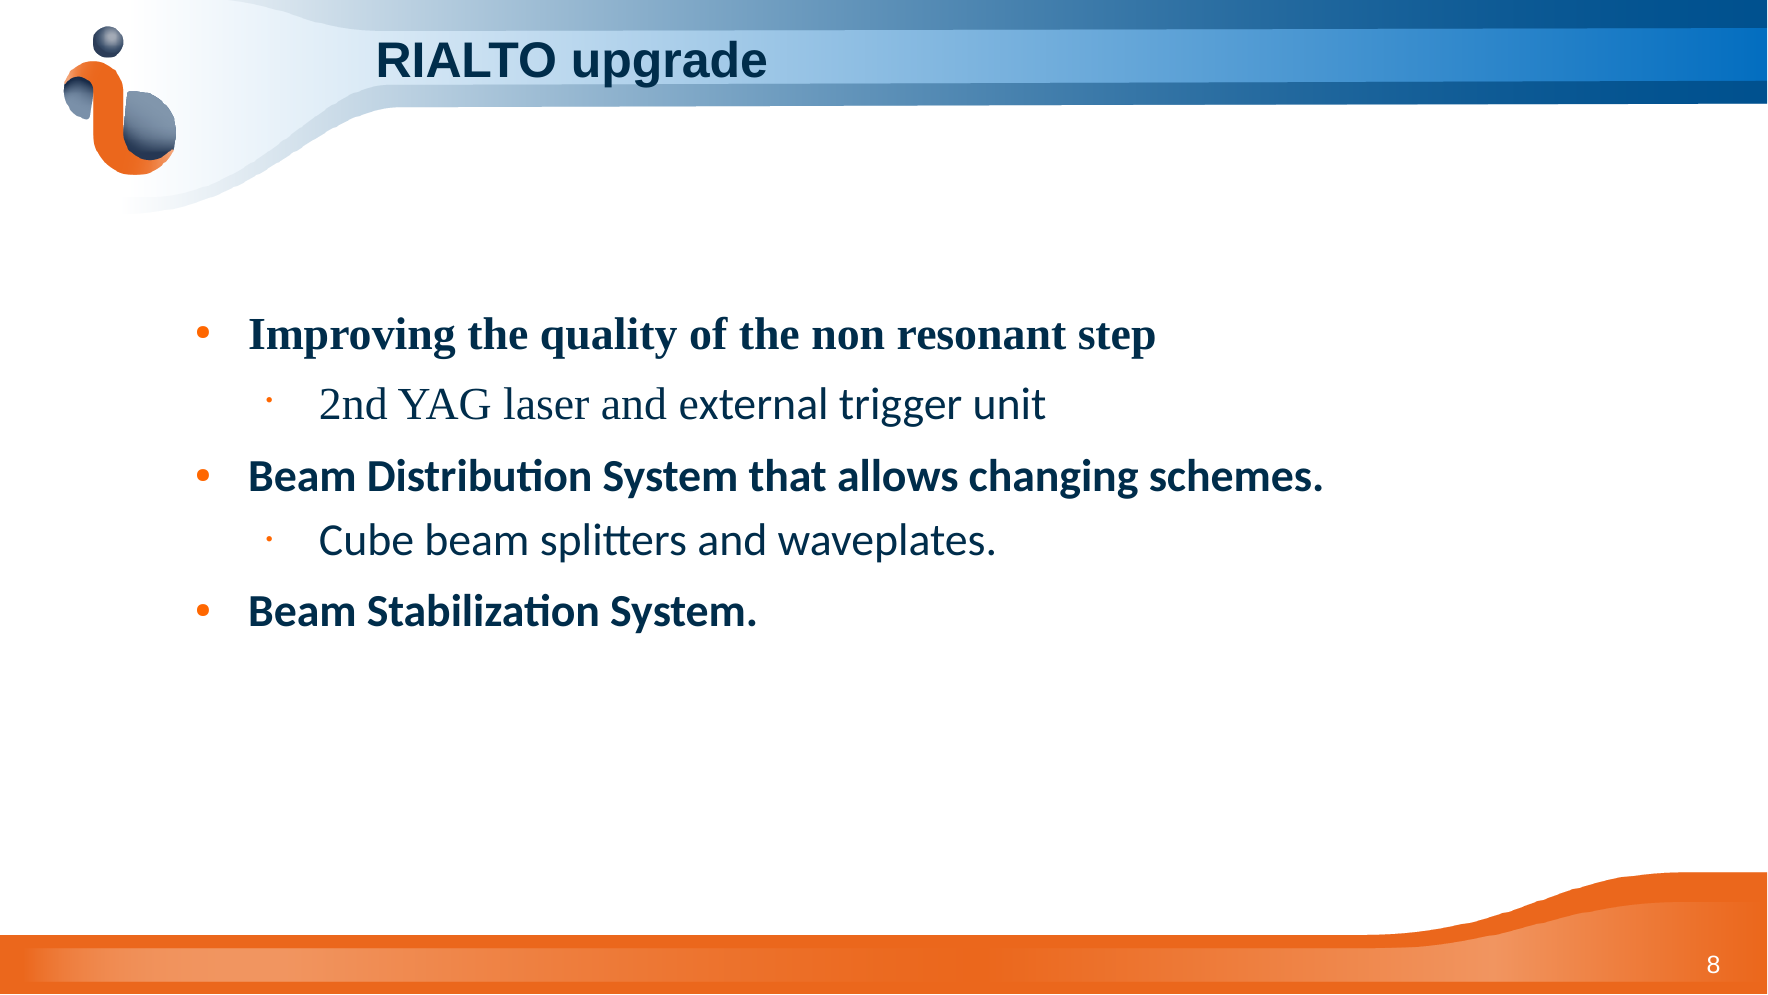

# RIALTO upgrade
Improving the quality of the non resonant step
2nd YAG laser and external trigger unit
Beam Distribution System that allows changing schemes.
Cube beam splitters and waveplates.
Beam Stabilization System.
8